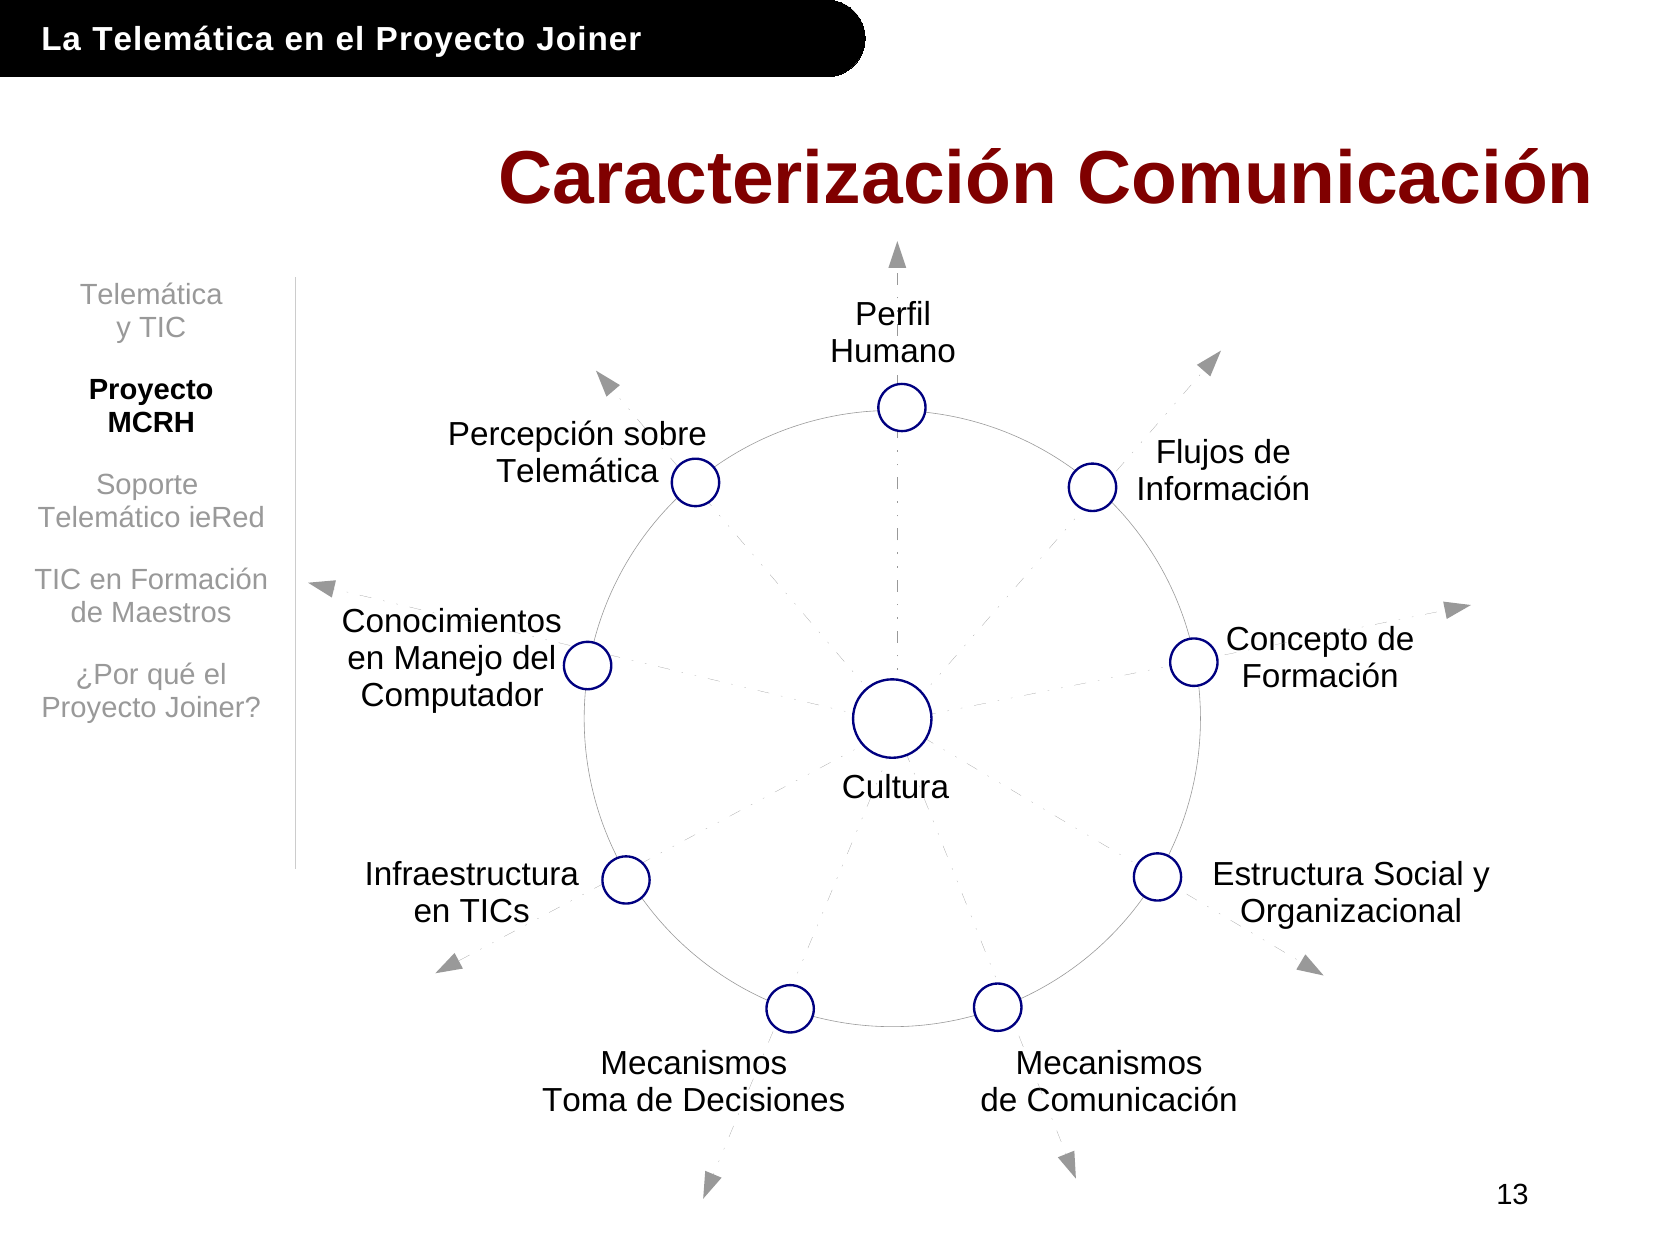

# Caracterización Comunicación
Telemática
y TIC
Proyecto
MCRH
Soporte
Telemático ieRed
TIC en Formación de Maestros
¿Por qué el Proyecto Joiner?
Perfil
Humano
Percepción sobre
Telemática
Flujos de
Información
Conocimientos
en Manejo del
Computador
Concepto de
Formación
Cultura
Infraestructura
en TICs
Estructura Social y
Organizacional
Mecanismos
Toma de Decisiones
Mecanismos
de Comunicación